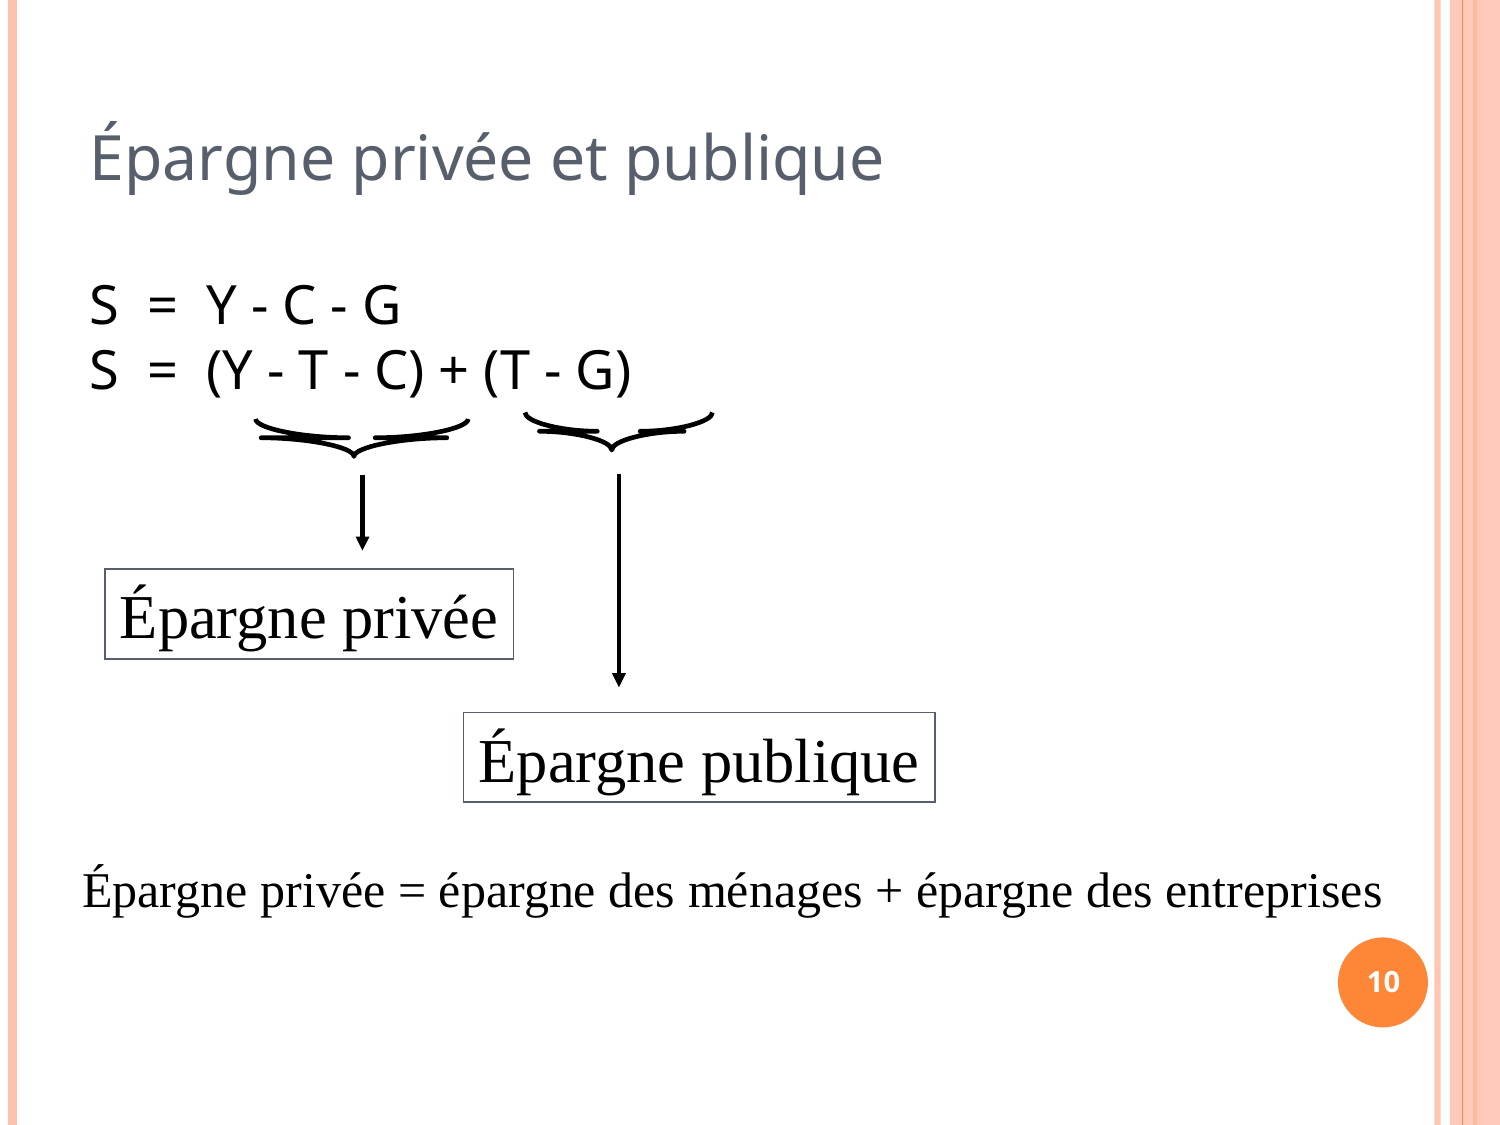

# Épargne privée et publique
S = Y - C - G
S = (Y - T - C) + (T - G)
Épargne privée
Épargne publique
Épargne privée = épargne des ménages + épargne des entreprises